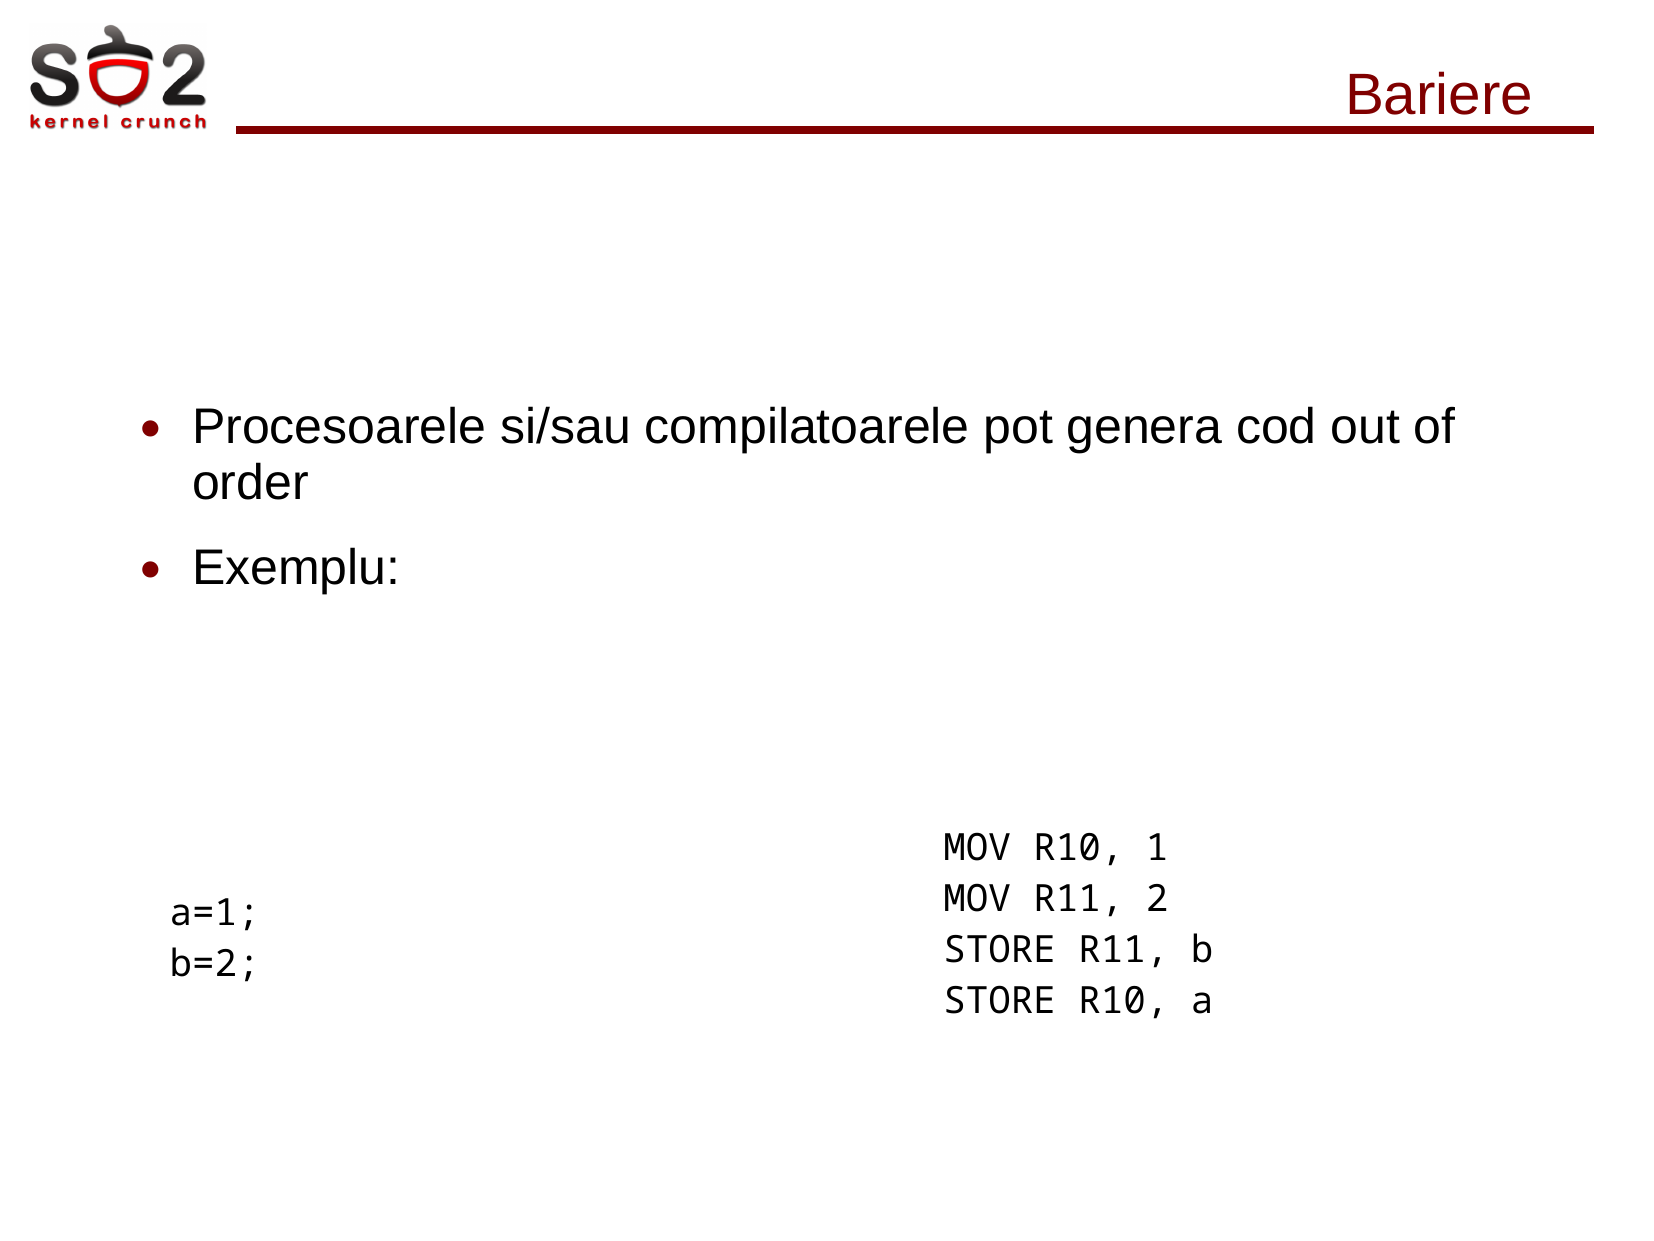

# Bariere
Procesoarele si/sau compilatoarele pot genera cod out of order
Exemplu:
MOV R10, 1
MOV R11, 2
STORE R11, b
STORE R10, a
a=1;
b=2;